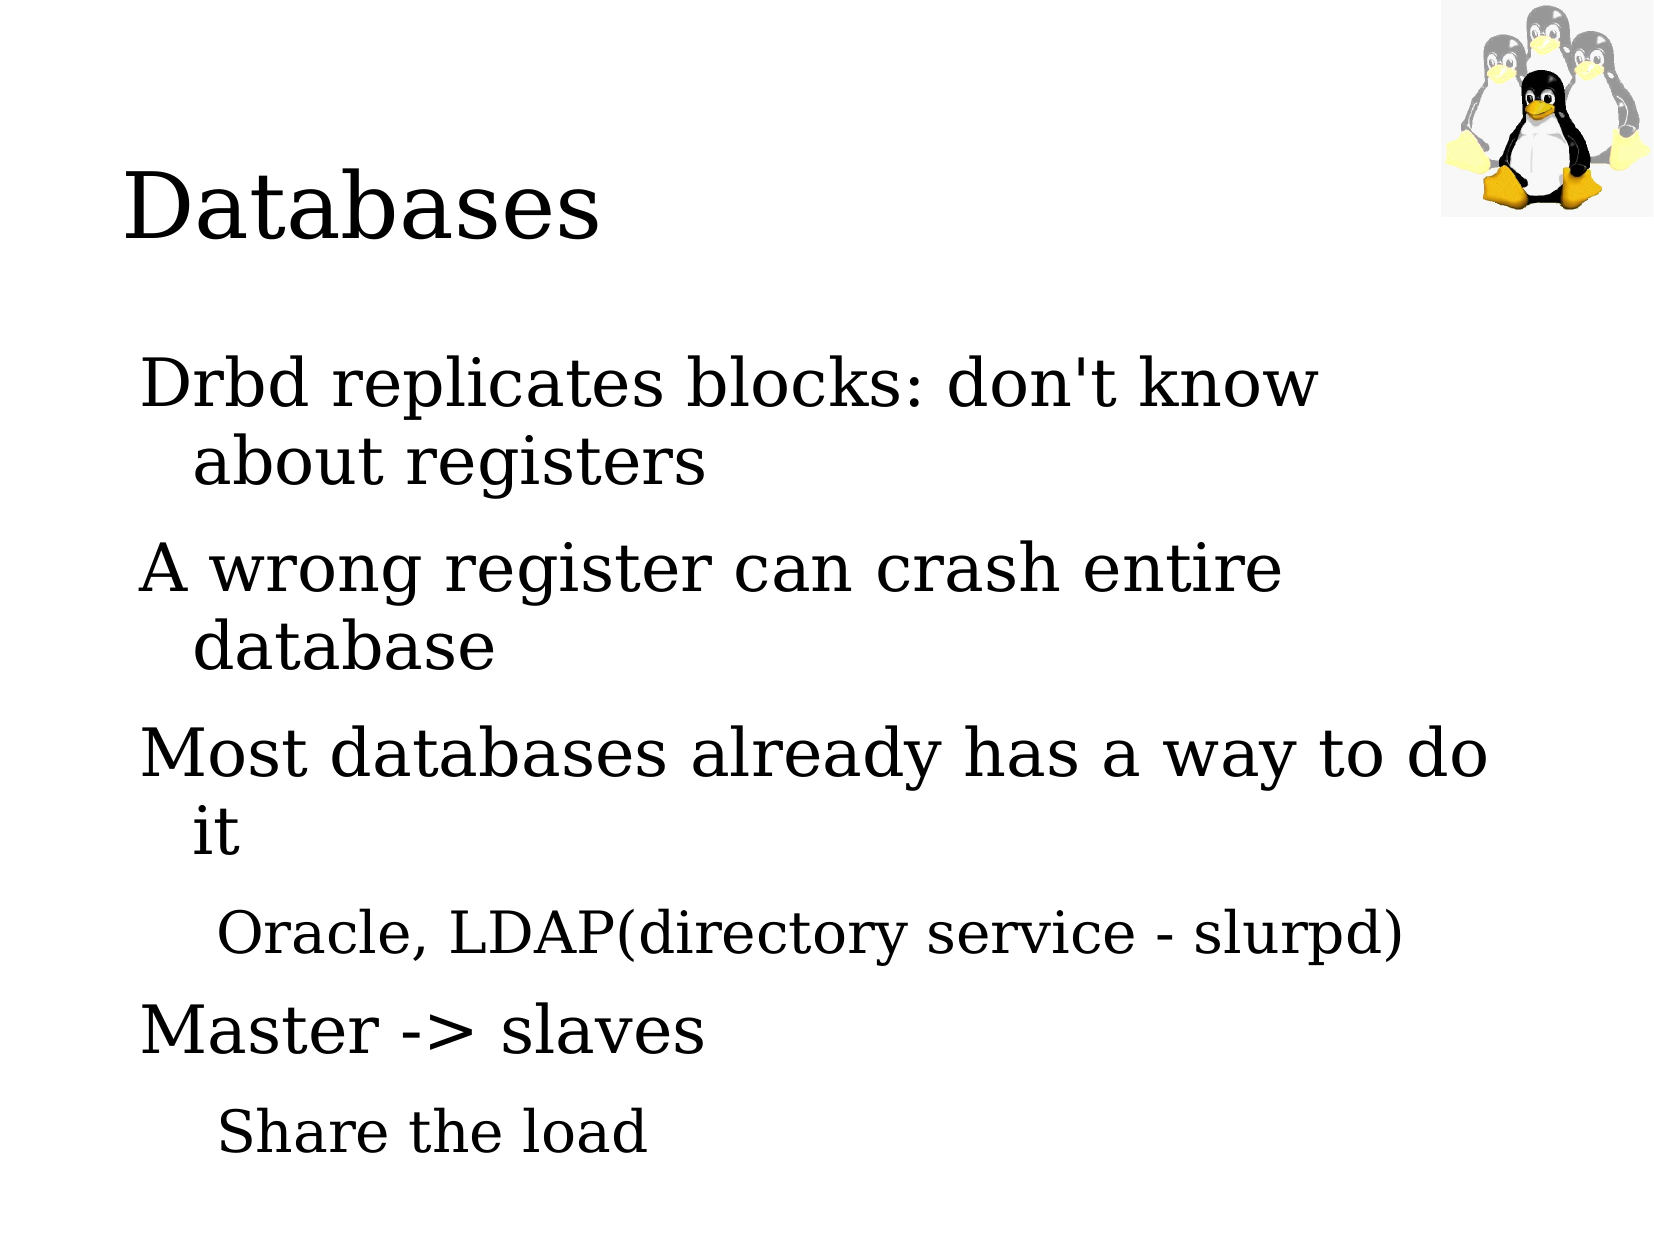

# Databases
Drbd replicates blocks: don't know about registers
A wrong register can crash entire database
Most databases already has a way to do it
Oracle, LDAP(directory service - slurpd)
Master -> slaves
Share the load